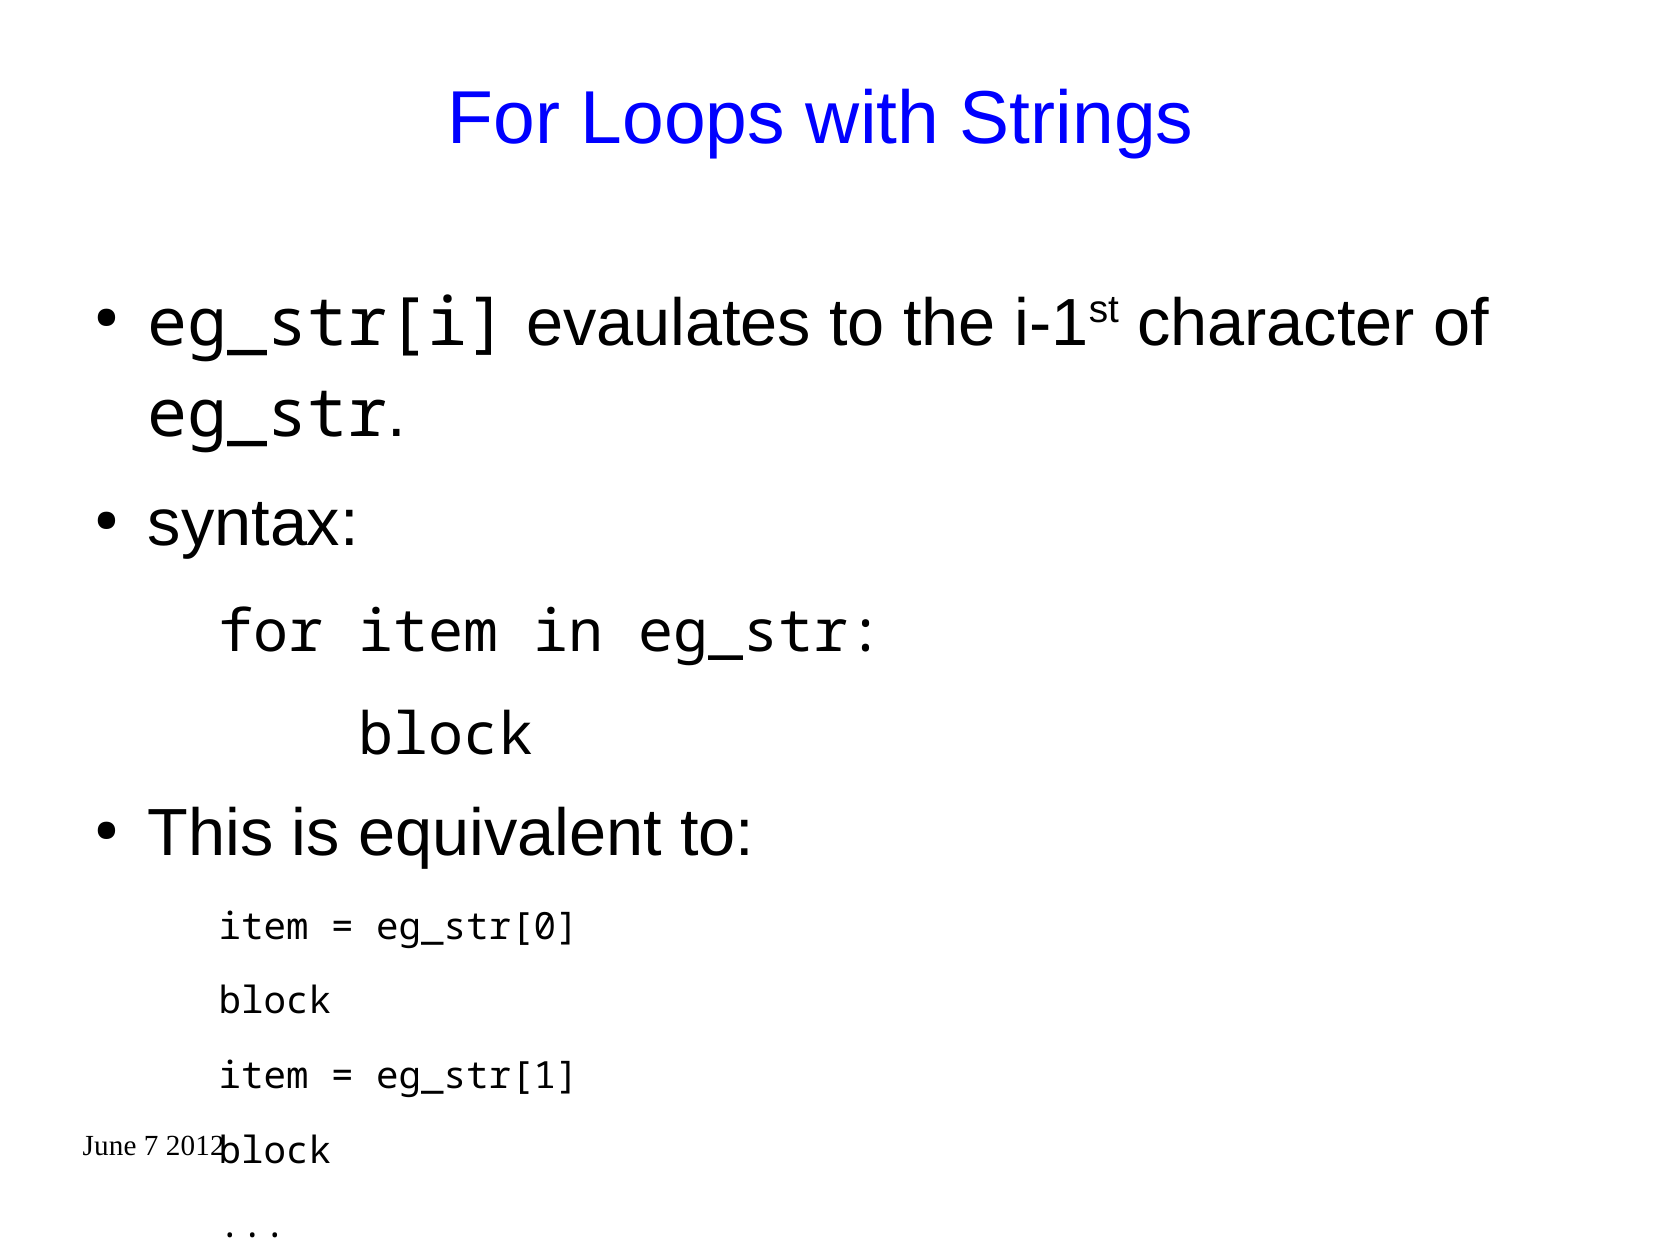

# For Loops with Strings
eg_str[i] evaulates to the i-1st character of eg_str.
syntax:
for item in eg_str:
 block
This is equivalent to:
item = eg_str[0]
block
item = eg_str[1]
block
...
June 7 2012